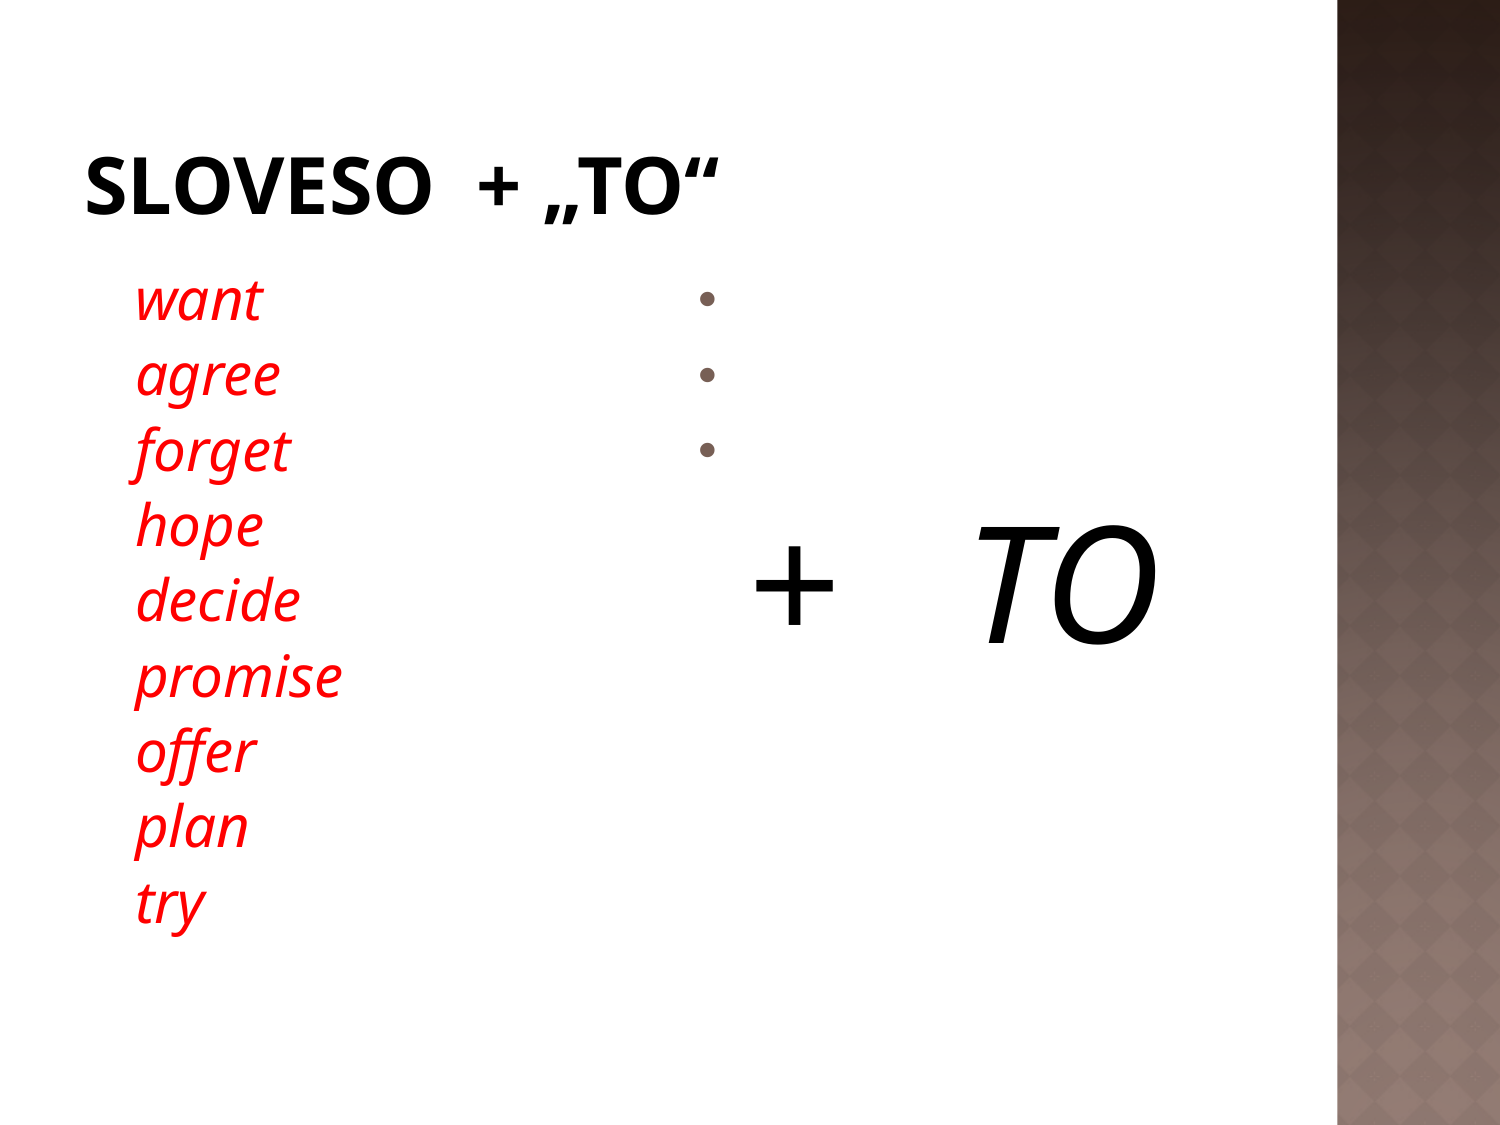

# Sloveso + „TO“
want
agree
forget
hope
decide
promise
offer
plan
try
+ TO